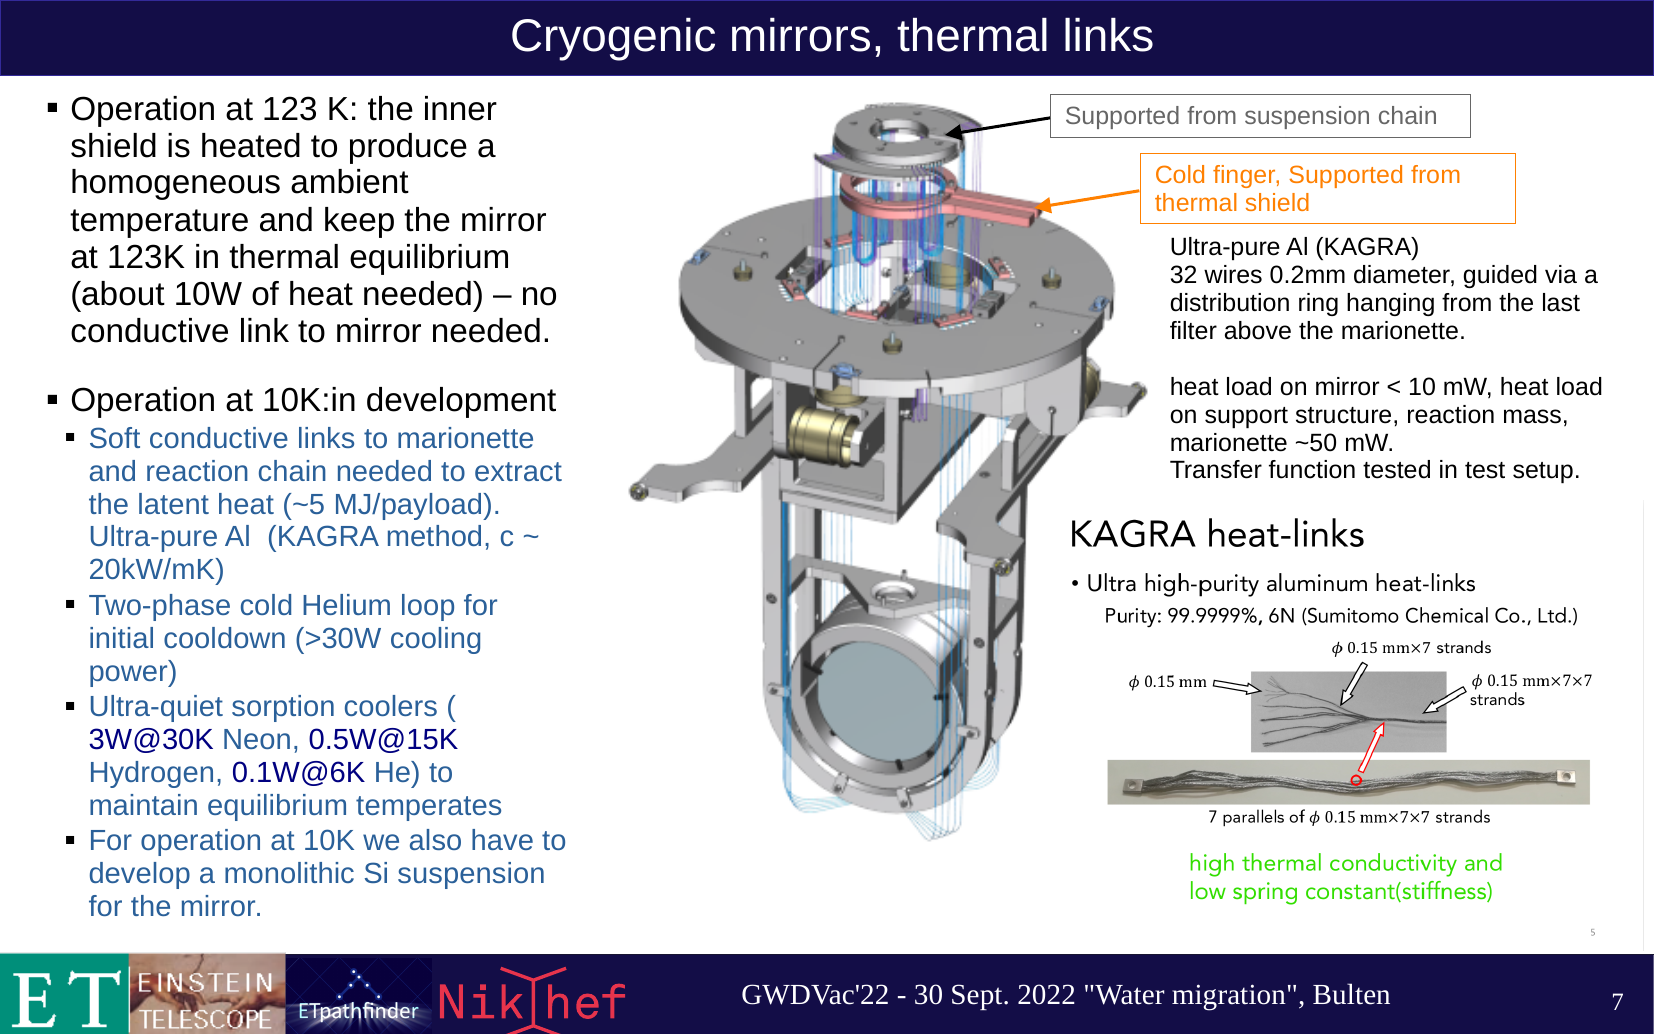

# Cryogenic mirrors, thermal links
Operation at 123 K: the inner shield is heated to produce a homogeneous ambient temperature and keep the mirror at 123K in thermal equilibrium (about 10W of heat needed) – no conductive link to mirror needed.
Operation at 10K:in development
Soft conductive links to marionette and reaction chain needed to extract the latent heat (~5 MJ/payload). Ultra-pure Al (KAGRA method, c ~ 20kW/mK)
Two-phase cold Helium loop for initial cooldown (>30W cooling power)
Ultra-quiet sorption coolers (3W@30K Neon, 0.5W@15K Hydrogen, 0.1W@6K He) to maintain equilibrium temperates
For operation at 10K we also have to develop a monolithic Si suspension for the mirror.
Supported from suspension chain
Cold finger, Supported from thermal shield
Ultra-pure Al (KAGRA)
32 wires 0.2mm diameter, guided via a distribution ring hanging from the last filter above the marionette.
heat load on mirror < 10 mW, heat load on support structure, reaction mass, marionette ~50 mW.
Transfer function tested in test setup.
GWDVac'22 - 30 Sept. 2022 "Water migration", Bulten
7